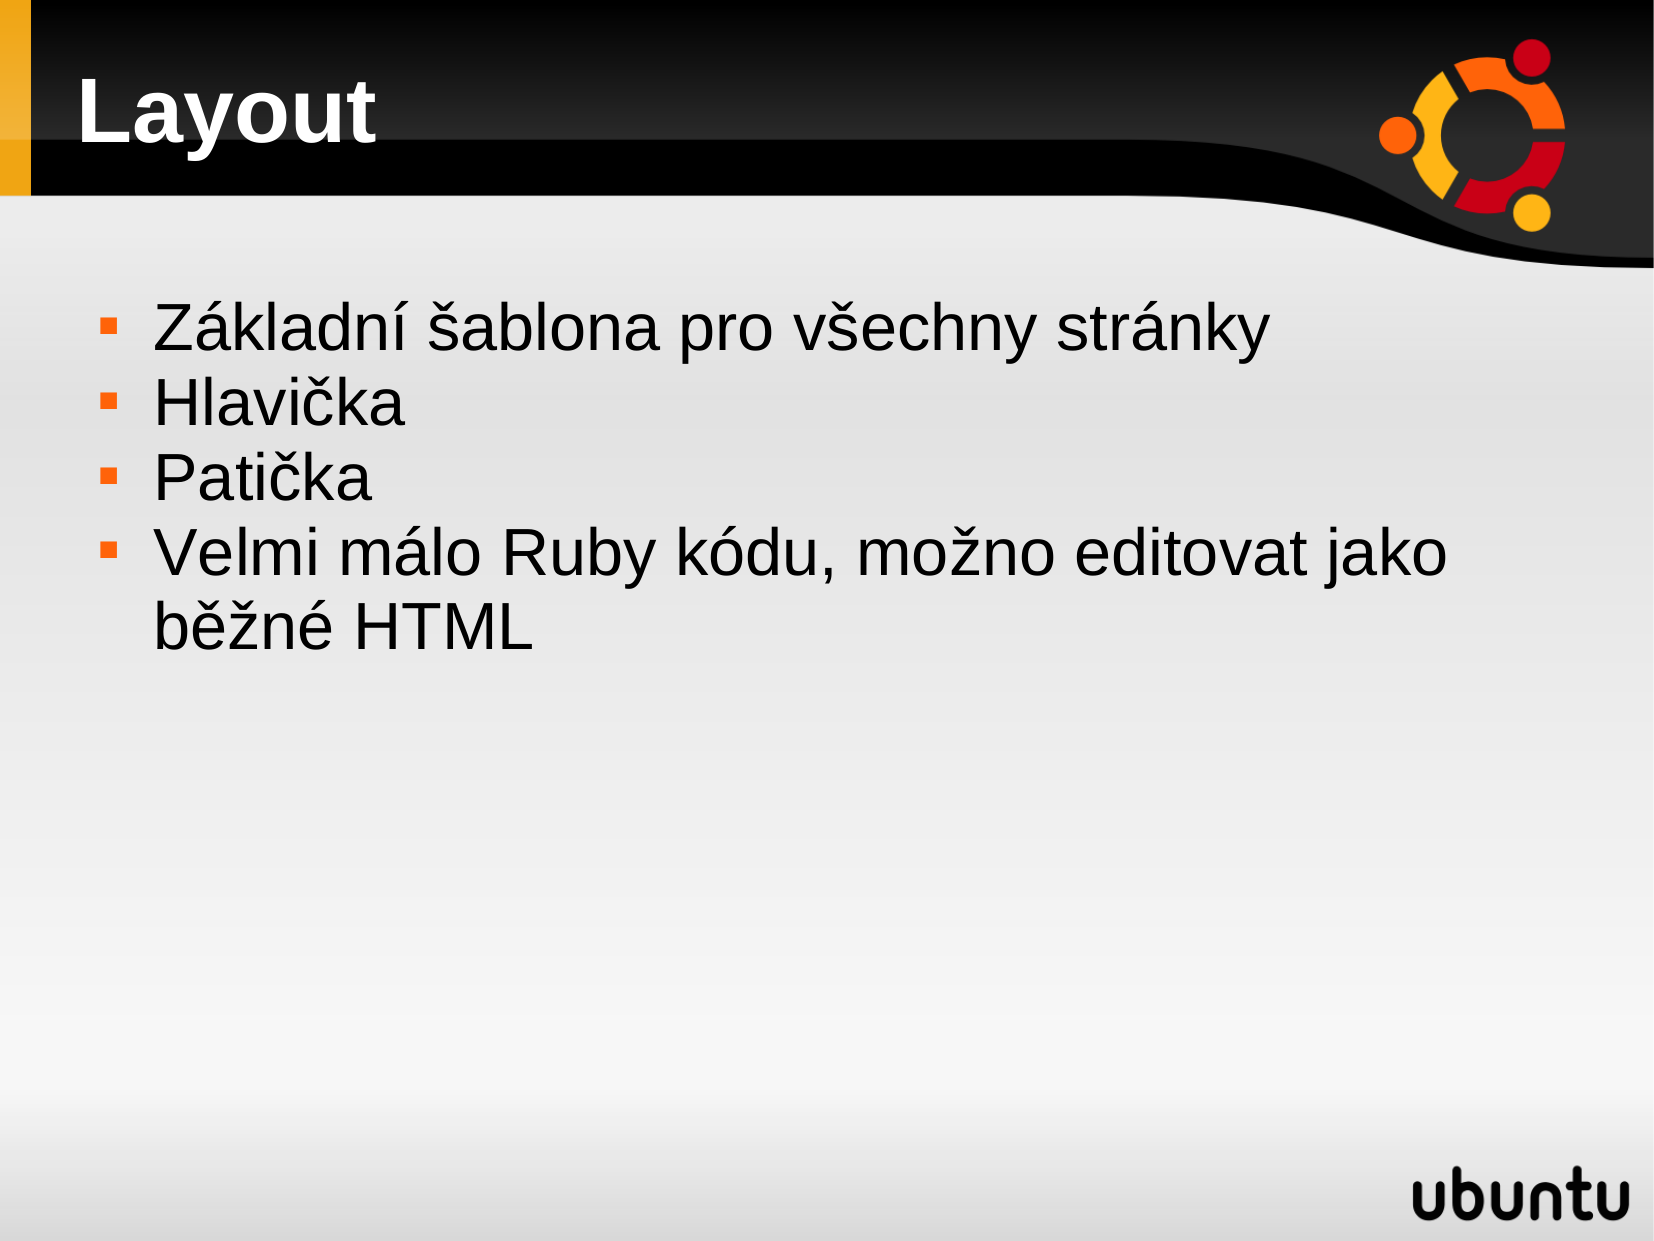

# Layout
Základní šablona pro všechny stránky
Hlavička
Patička
Velmi málo Ruby kódu, možno editovat jako běžné HTML